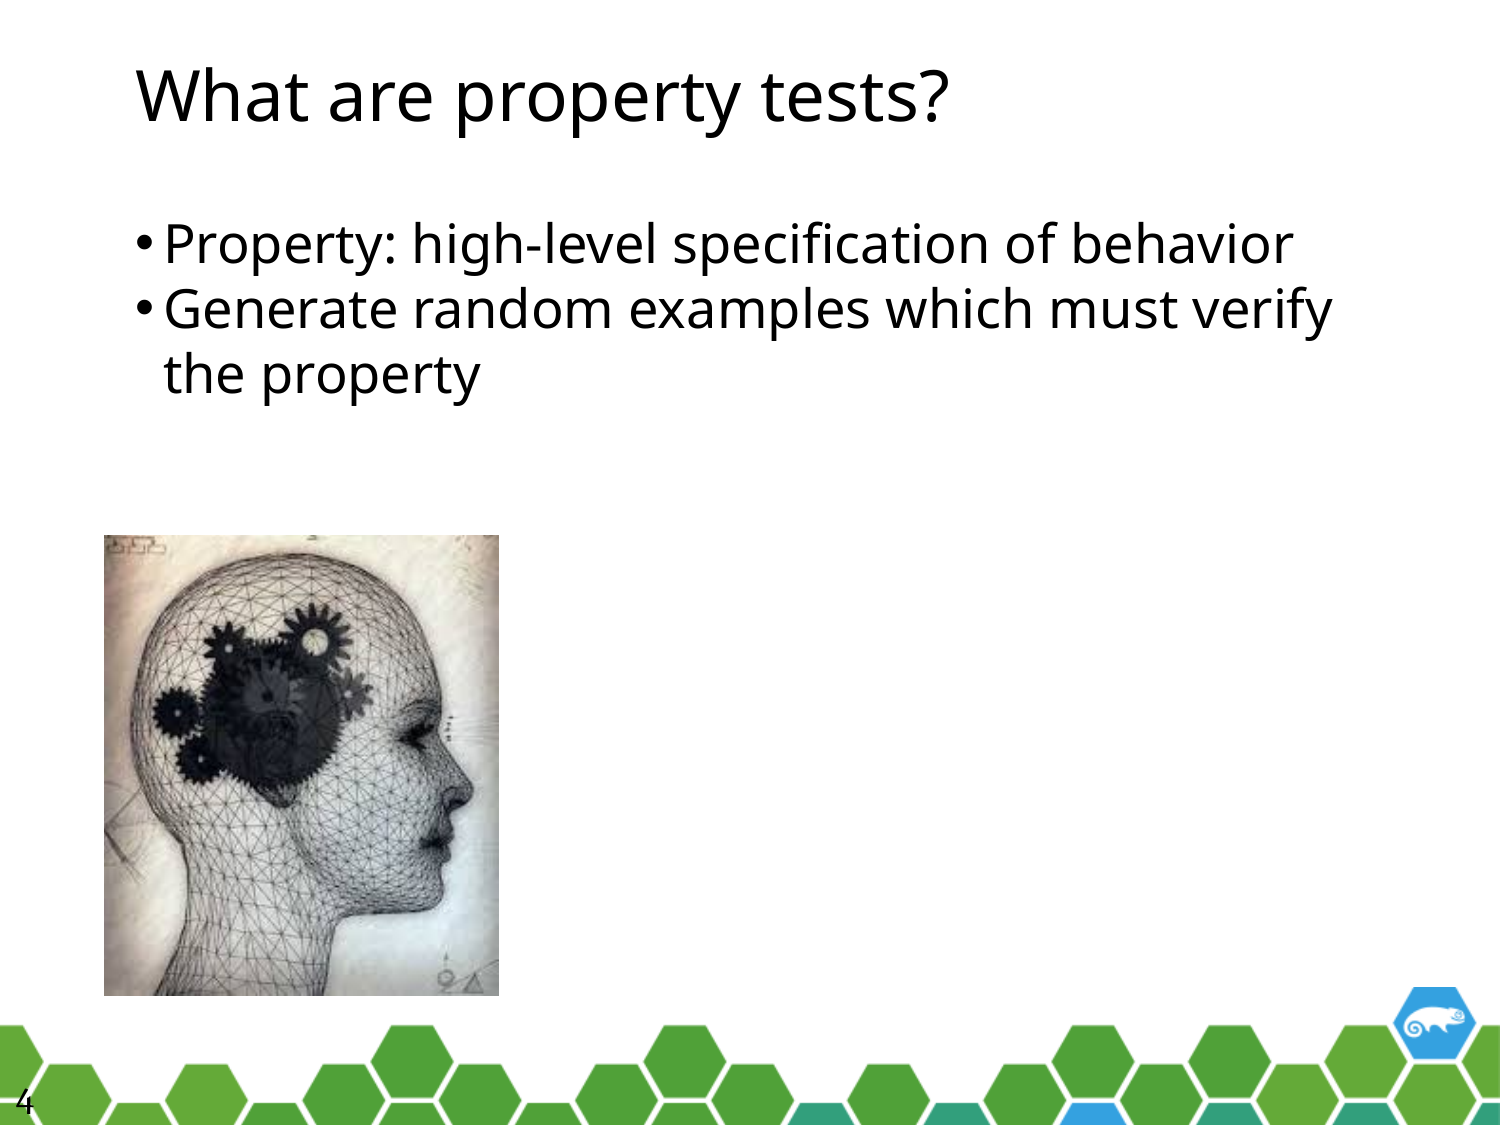

What are property tests?
Property: high-level specification of behavior
Generate random examples which must verify the property